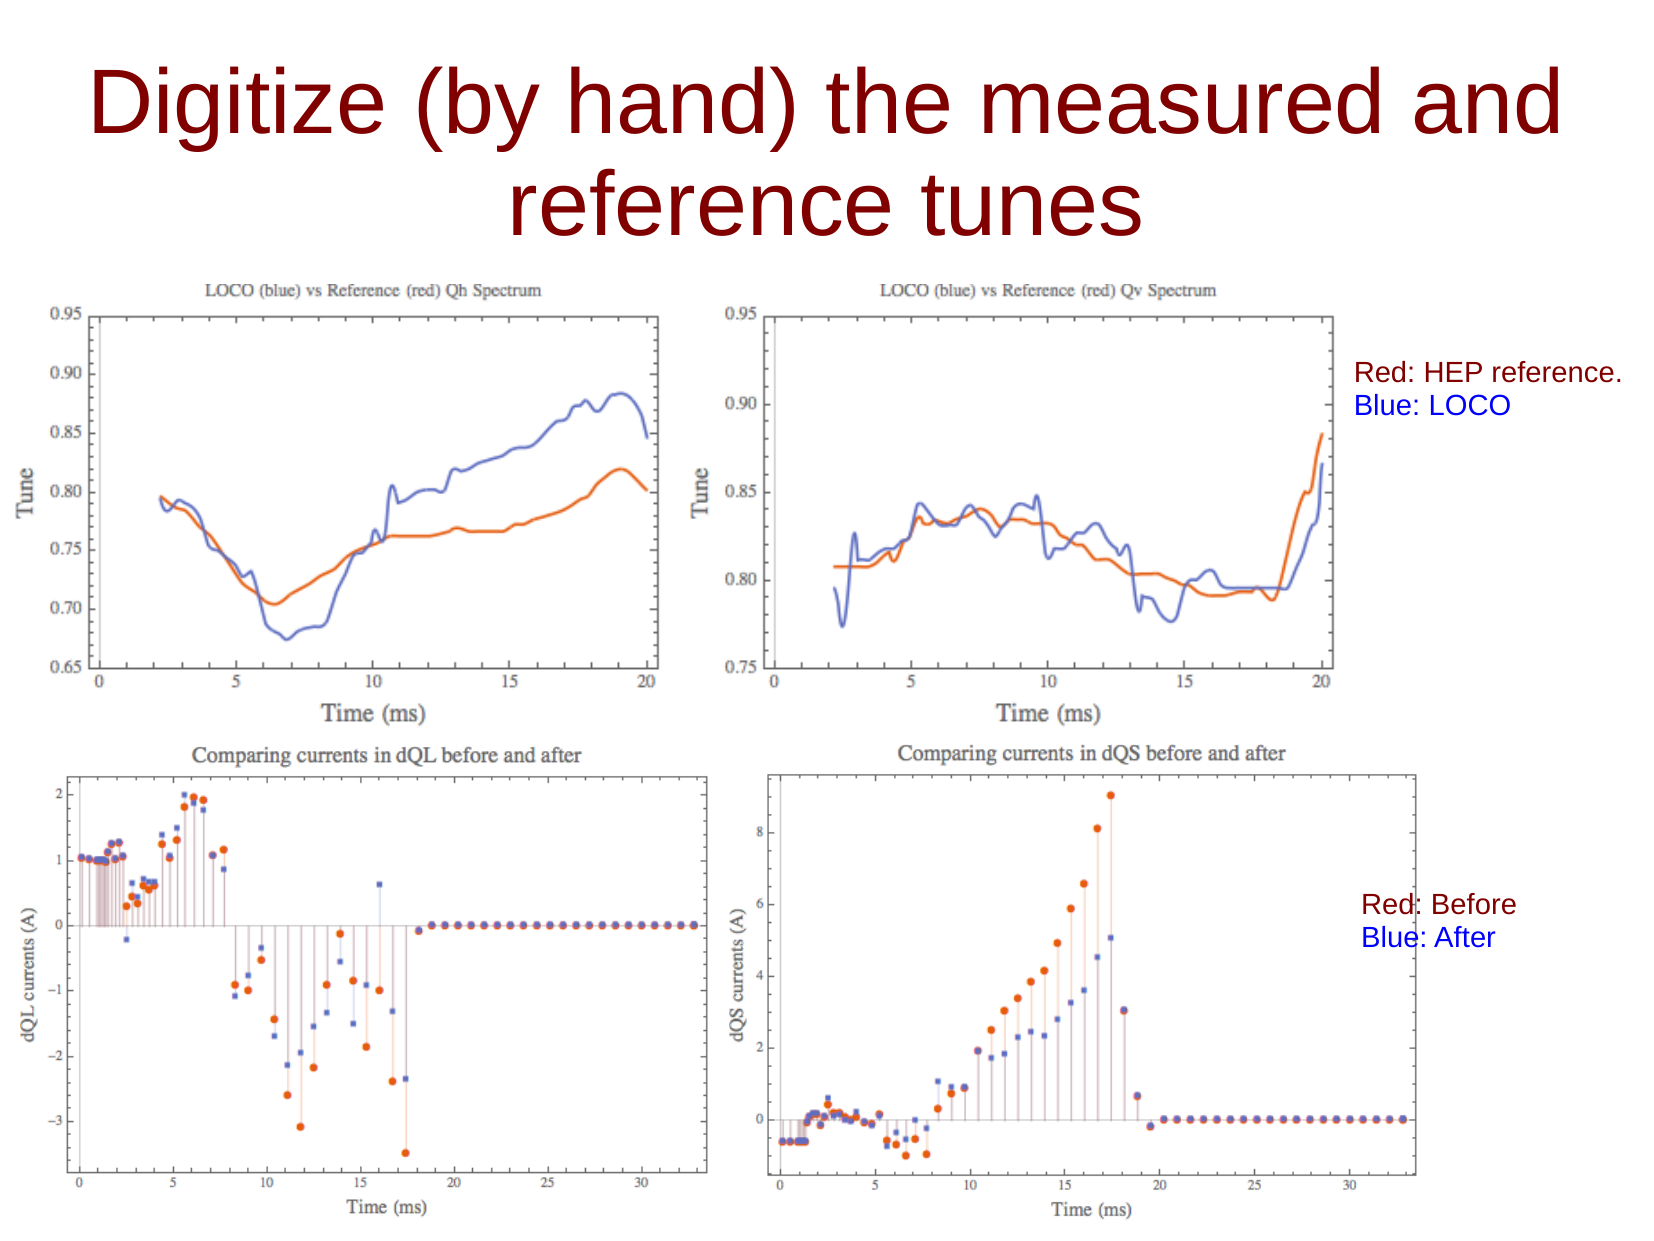

# Digitize (by hand) the measured and reference tunes
Red: HEP reference.
Blue: LOCO
Red: Before
Blue: After